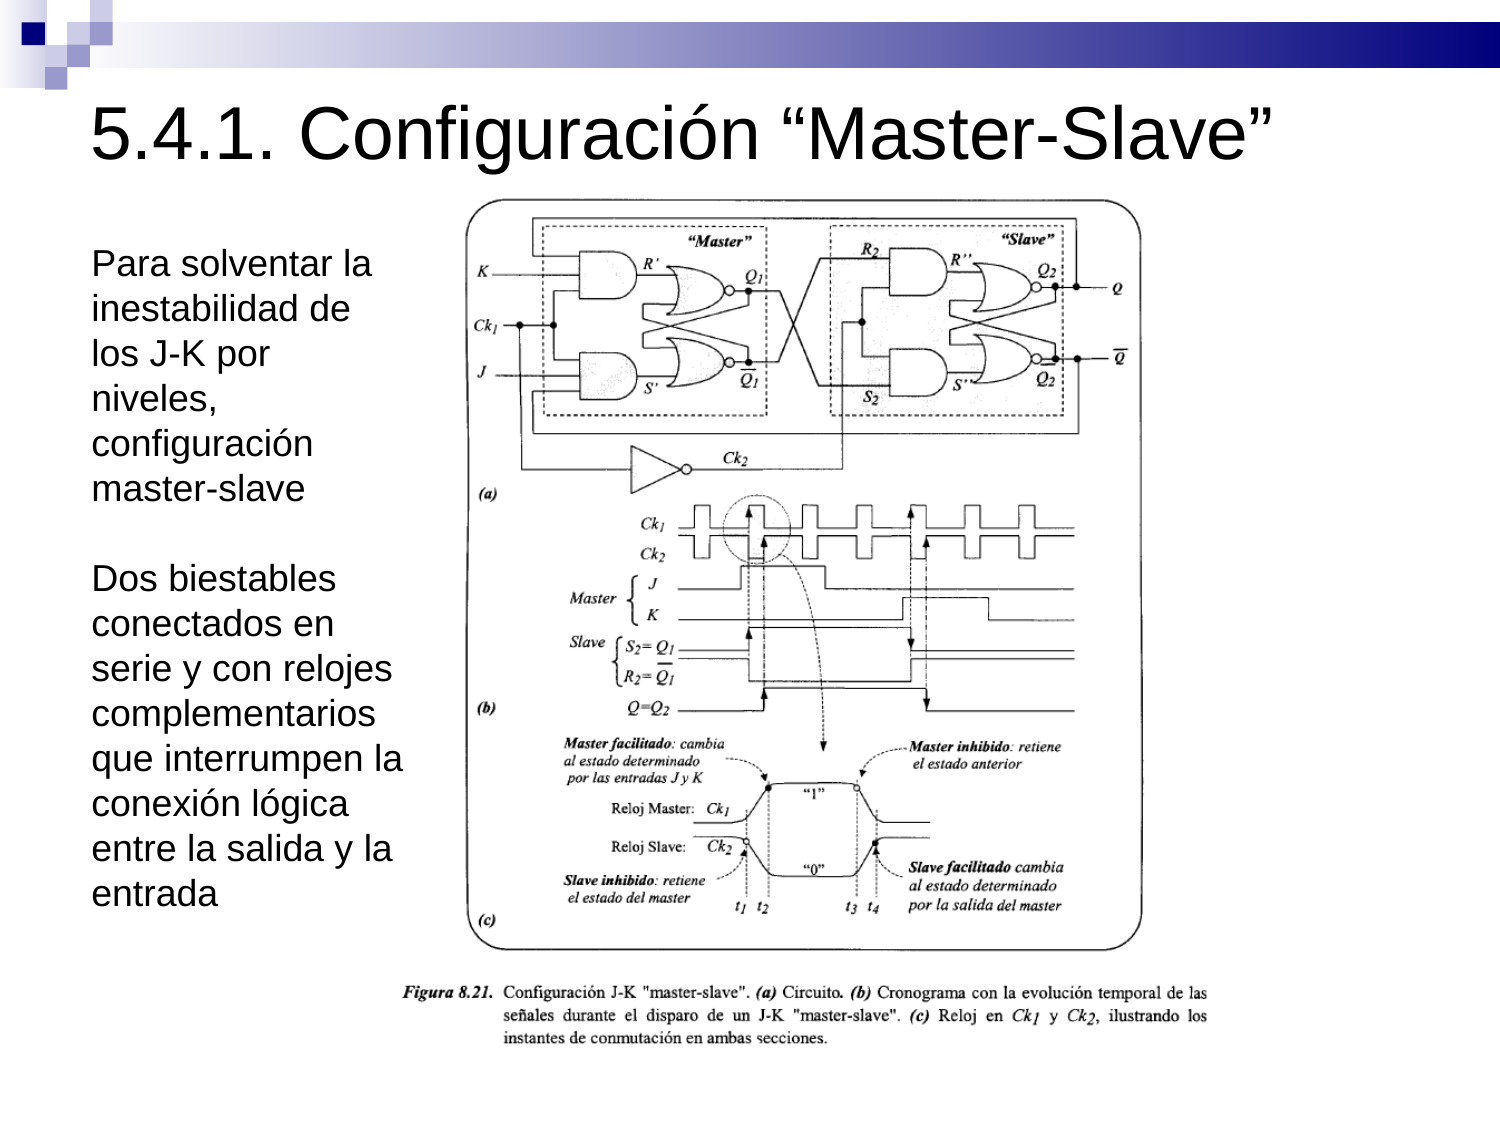

# 5.4.1. Configuración “Master-Slave”
Para solventar la inestabilidad de los J-K por niveles, configuración master-slave
Dos biestables conectados en serie y con relojes complementarios que interrumpen la conexión lógica entre la salida y la entrada